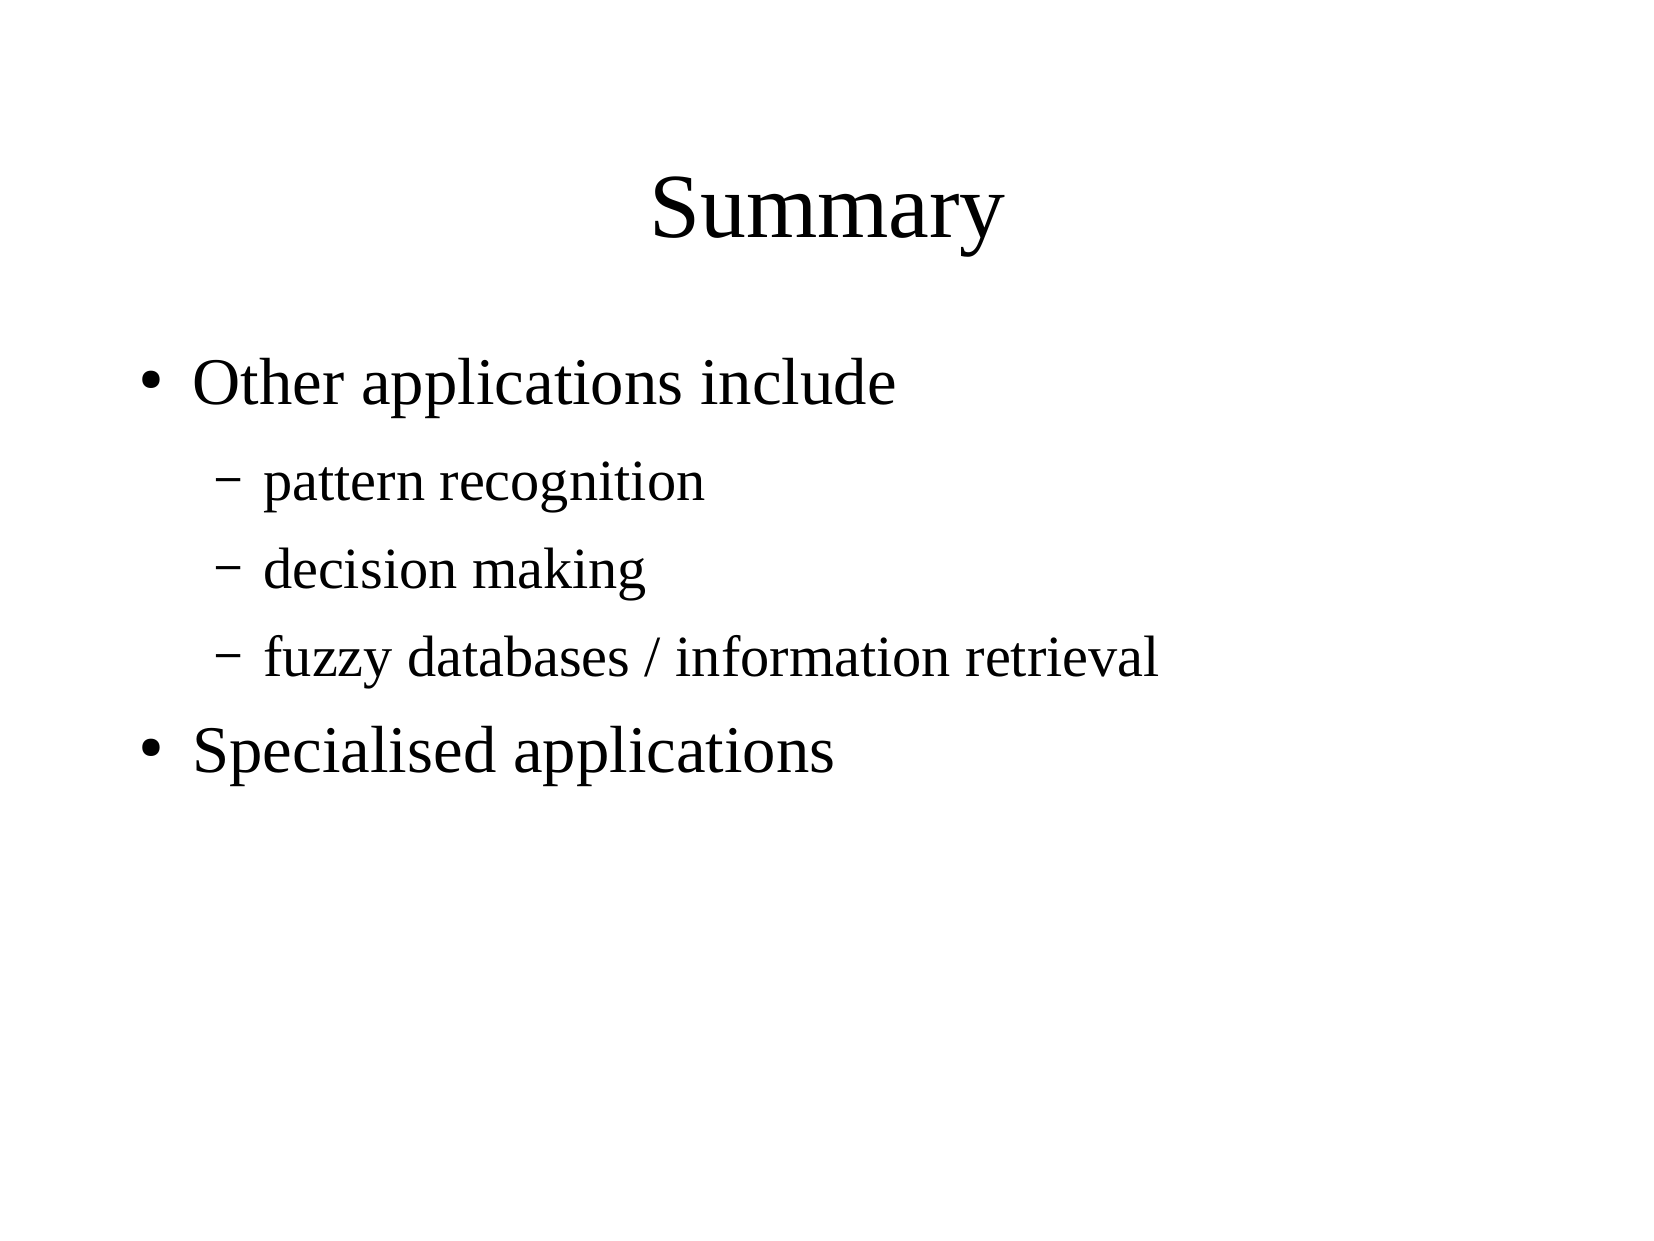

# Summary
Other applications include
pattern recognition
decision making
fuzzy databases / information retrieval
Specialised applications